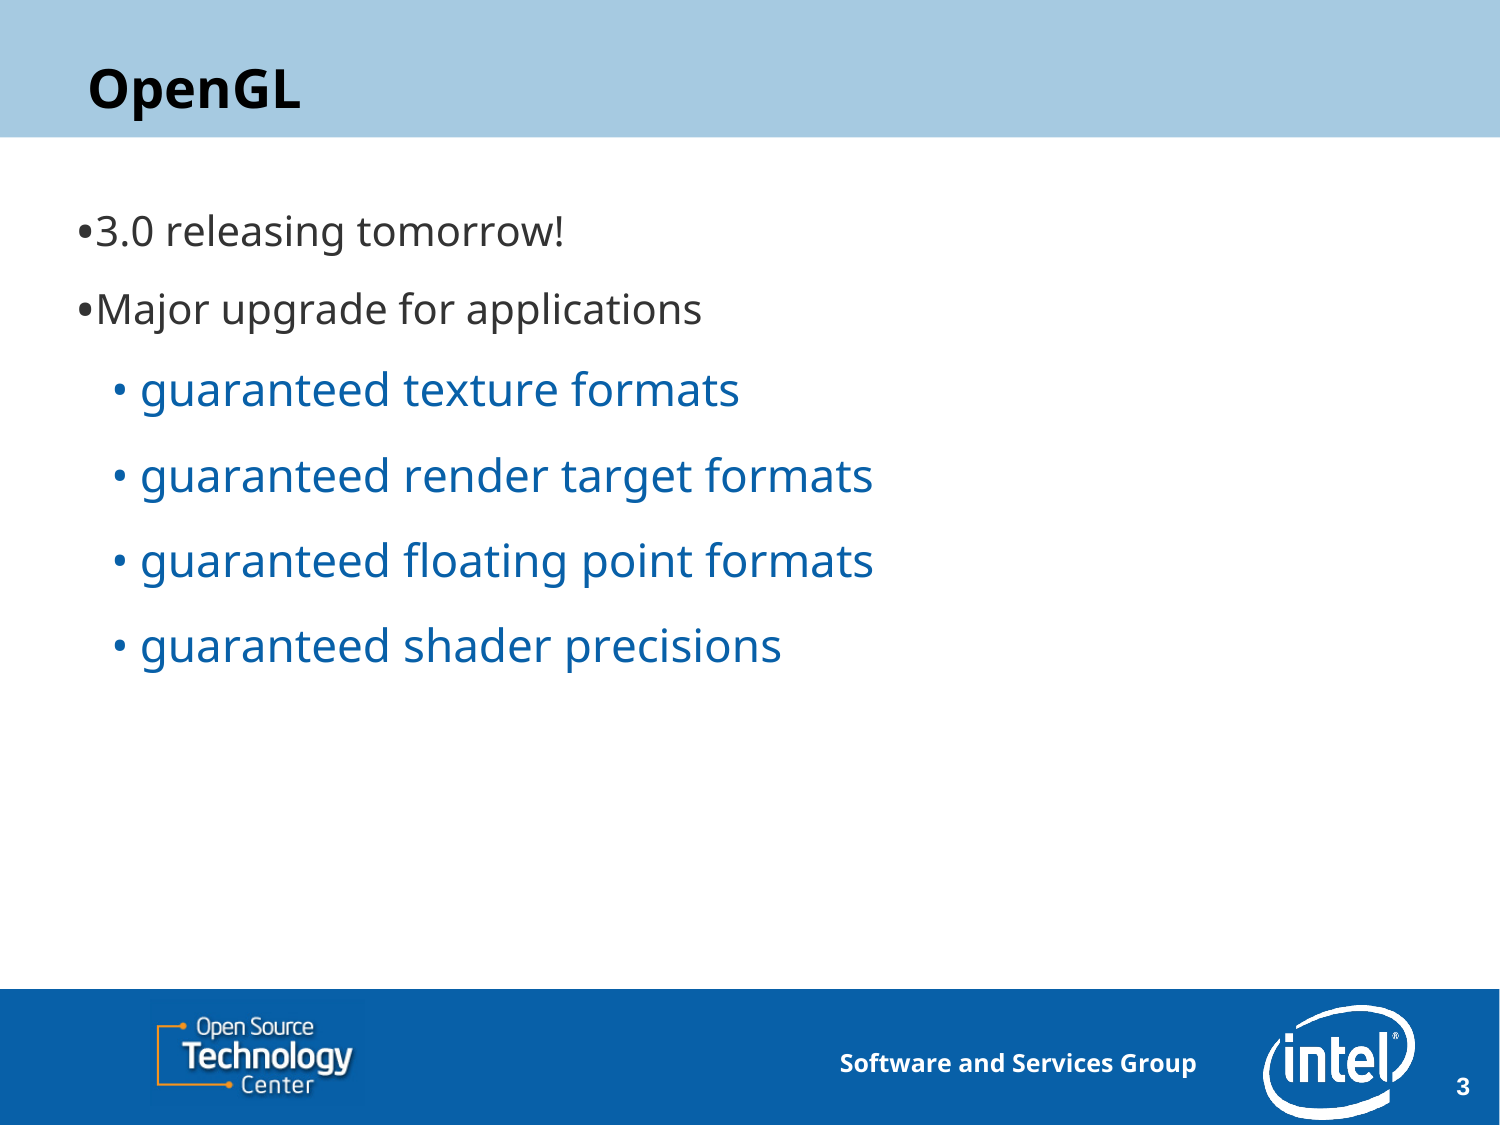

# OpenGL
3.0 releasing tomorrow!
Major upgrade for applications
guaranteed texture formats
guaranteed render target formats
guaranteed floating point formats
guaranteed shader precisions